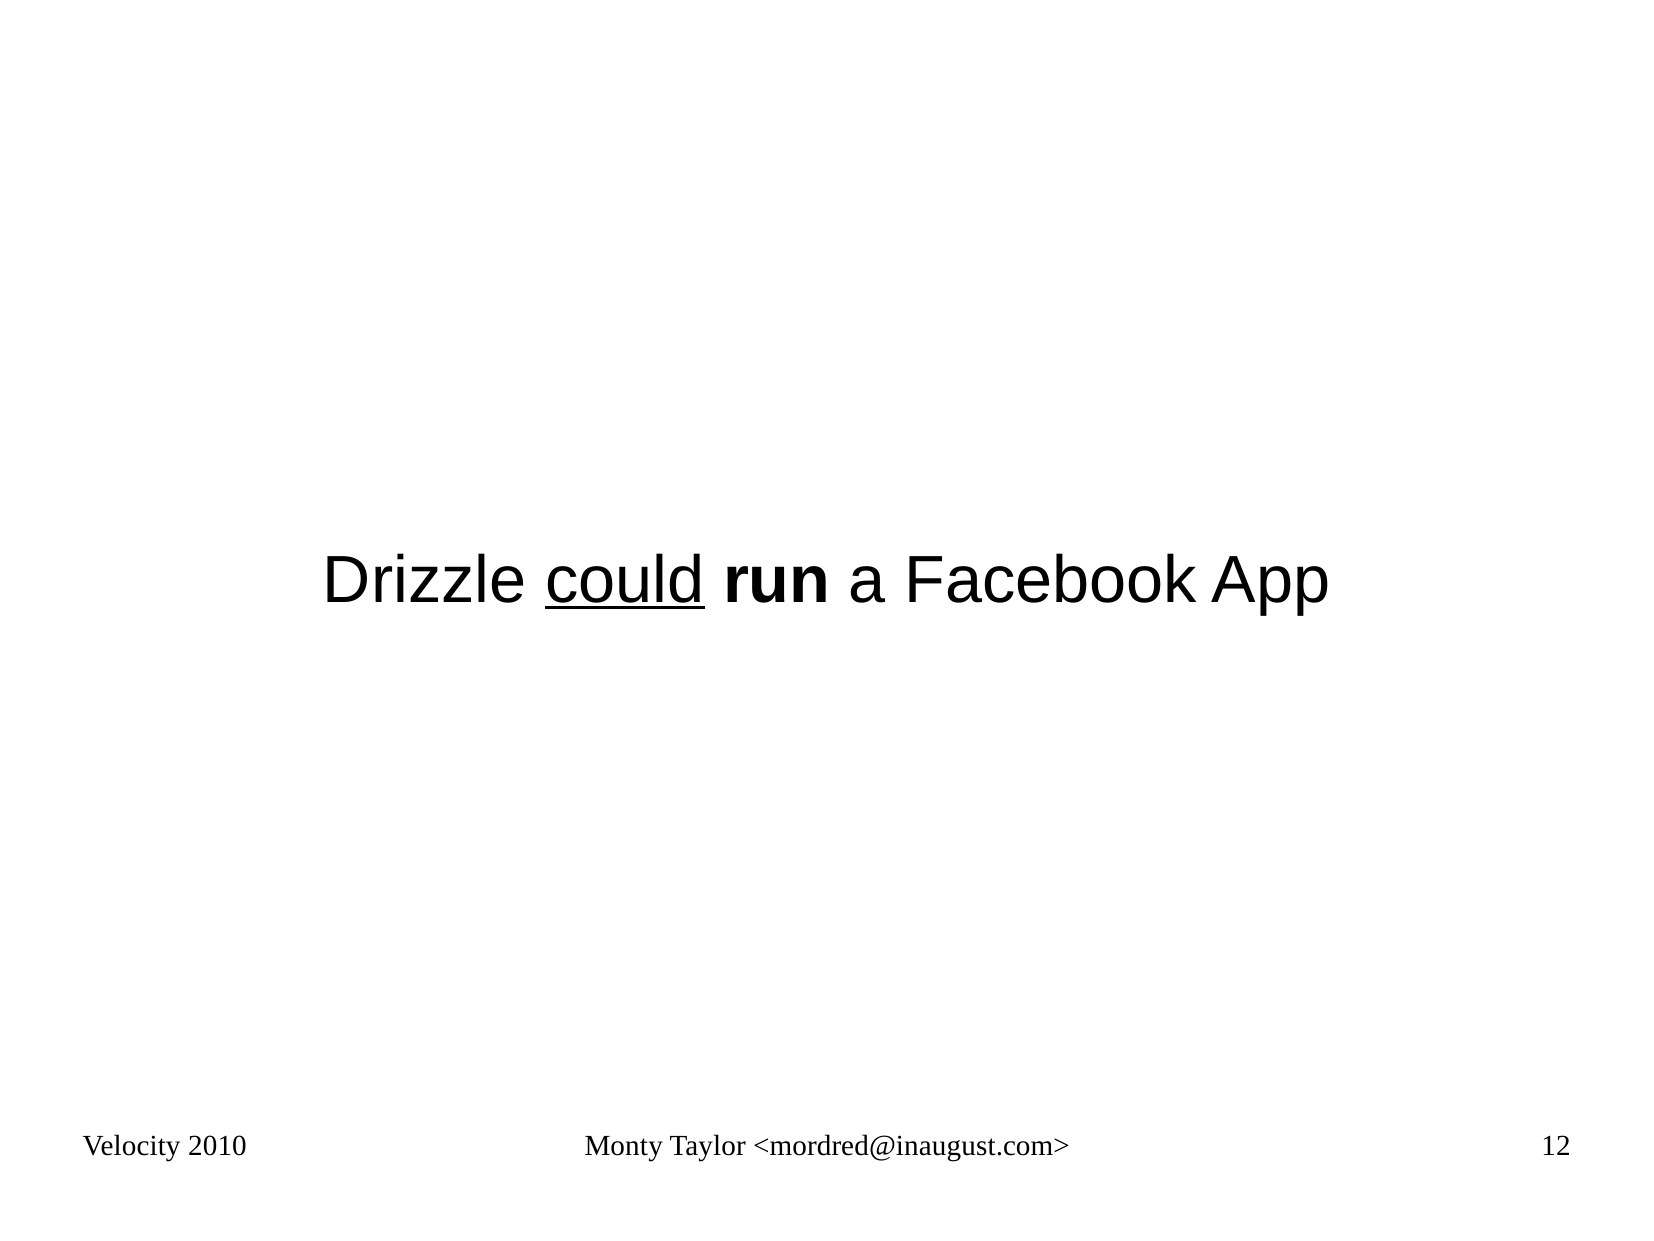

# Drizzle could run a Facebook App
Velocity 2010
Monty Taylor <mordred@inaugust.com>
12